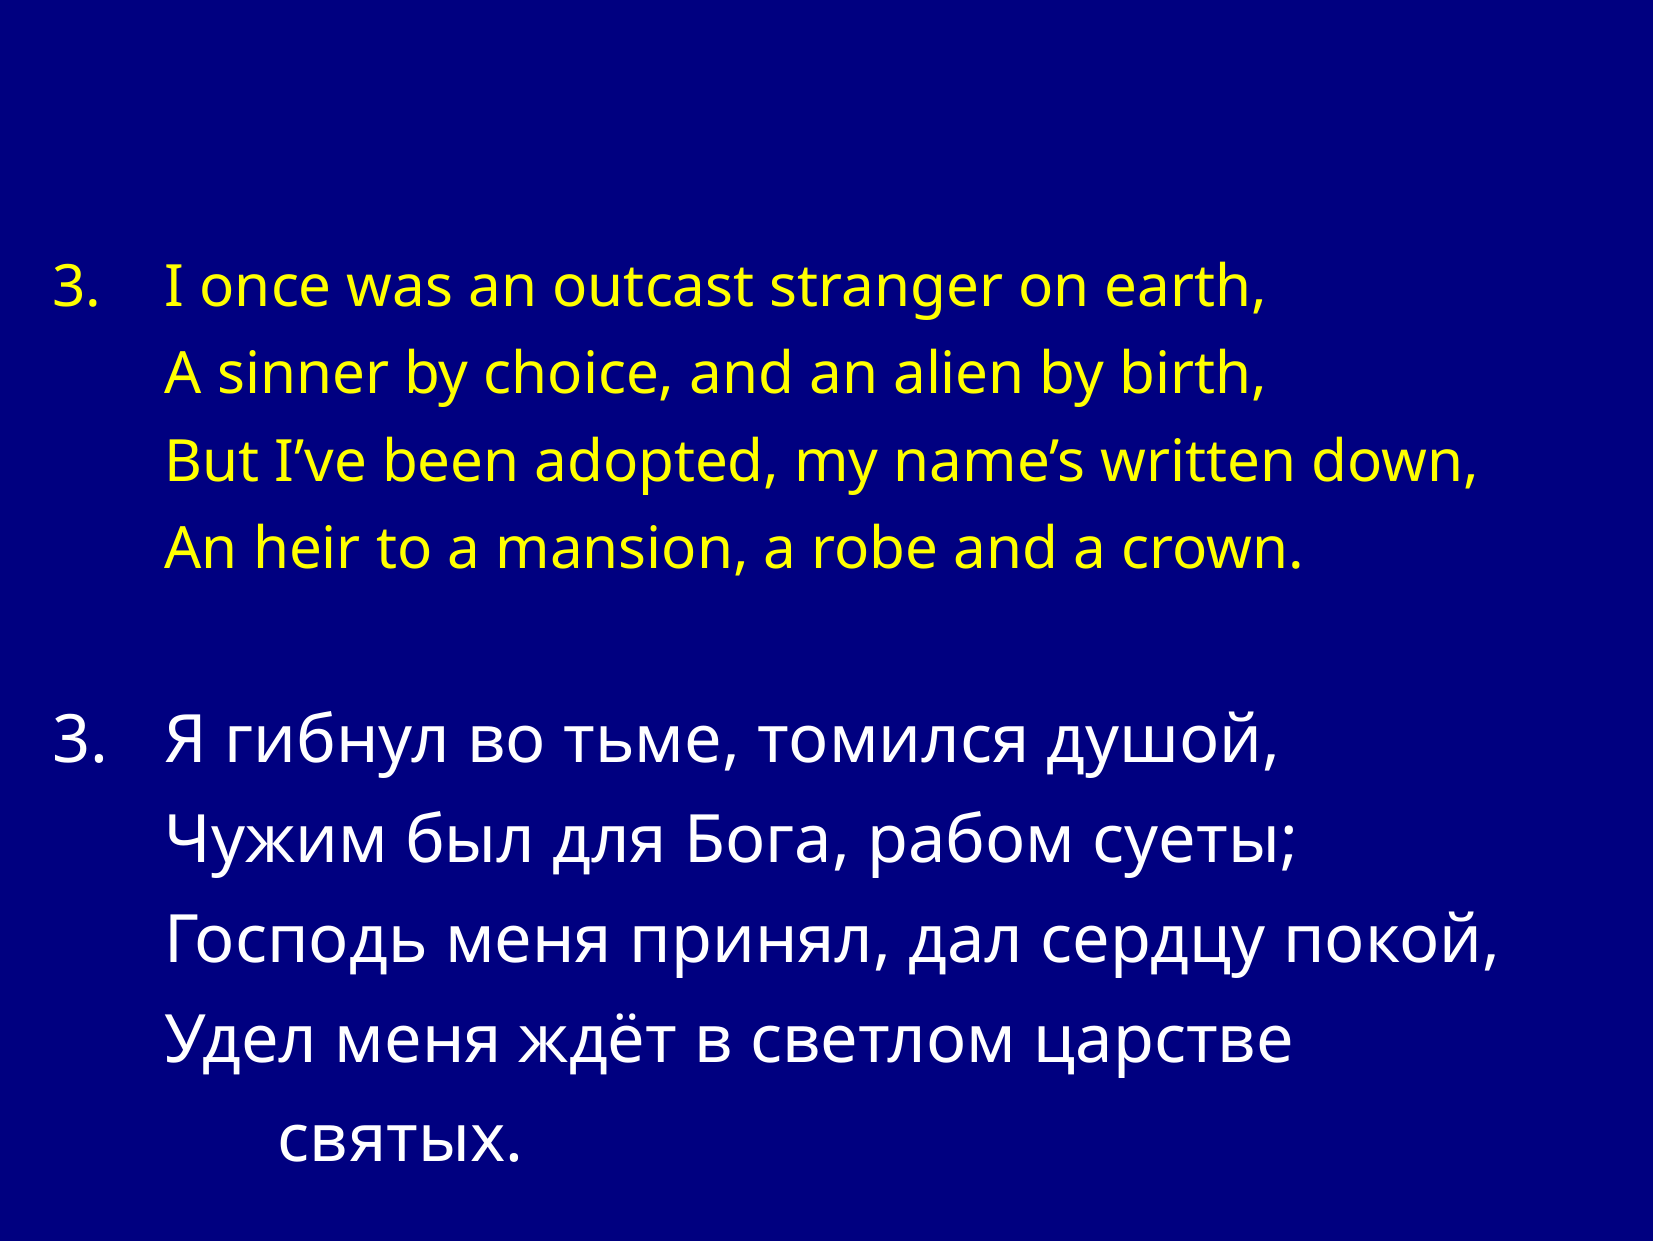

3.	I once was an outcast stranger on earth,
	A sinner by choice, and an alien by birth,
	But I’ve been adopted, my name’s written down,
	An heir to a mansion, a robe and a crown.
3.	Я гибнул во тьме, томился душой,
	Чужим был для Бога, рабом суеты;
	Господь меня принял, дал сердцу покой,
	Удел меня ждёт в светлом царстве
		святых.